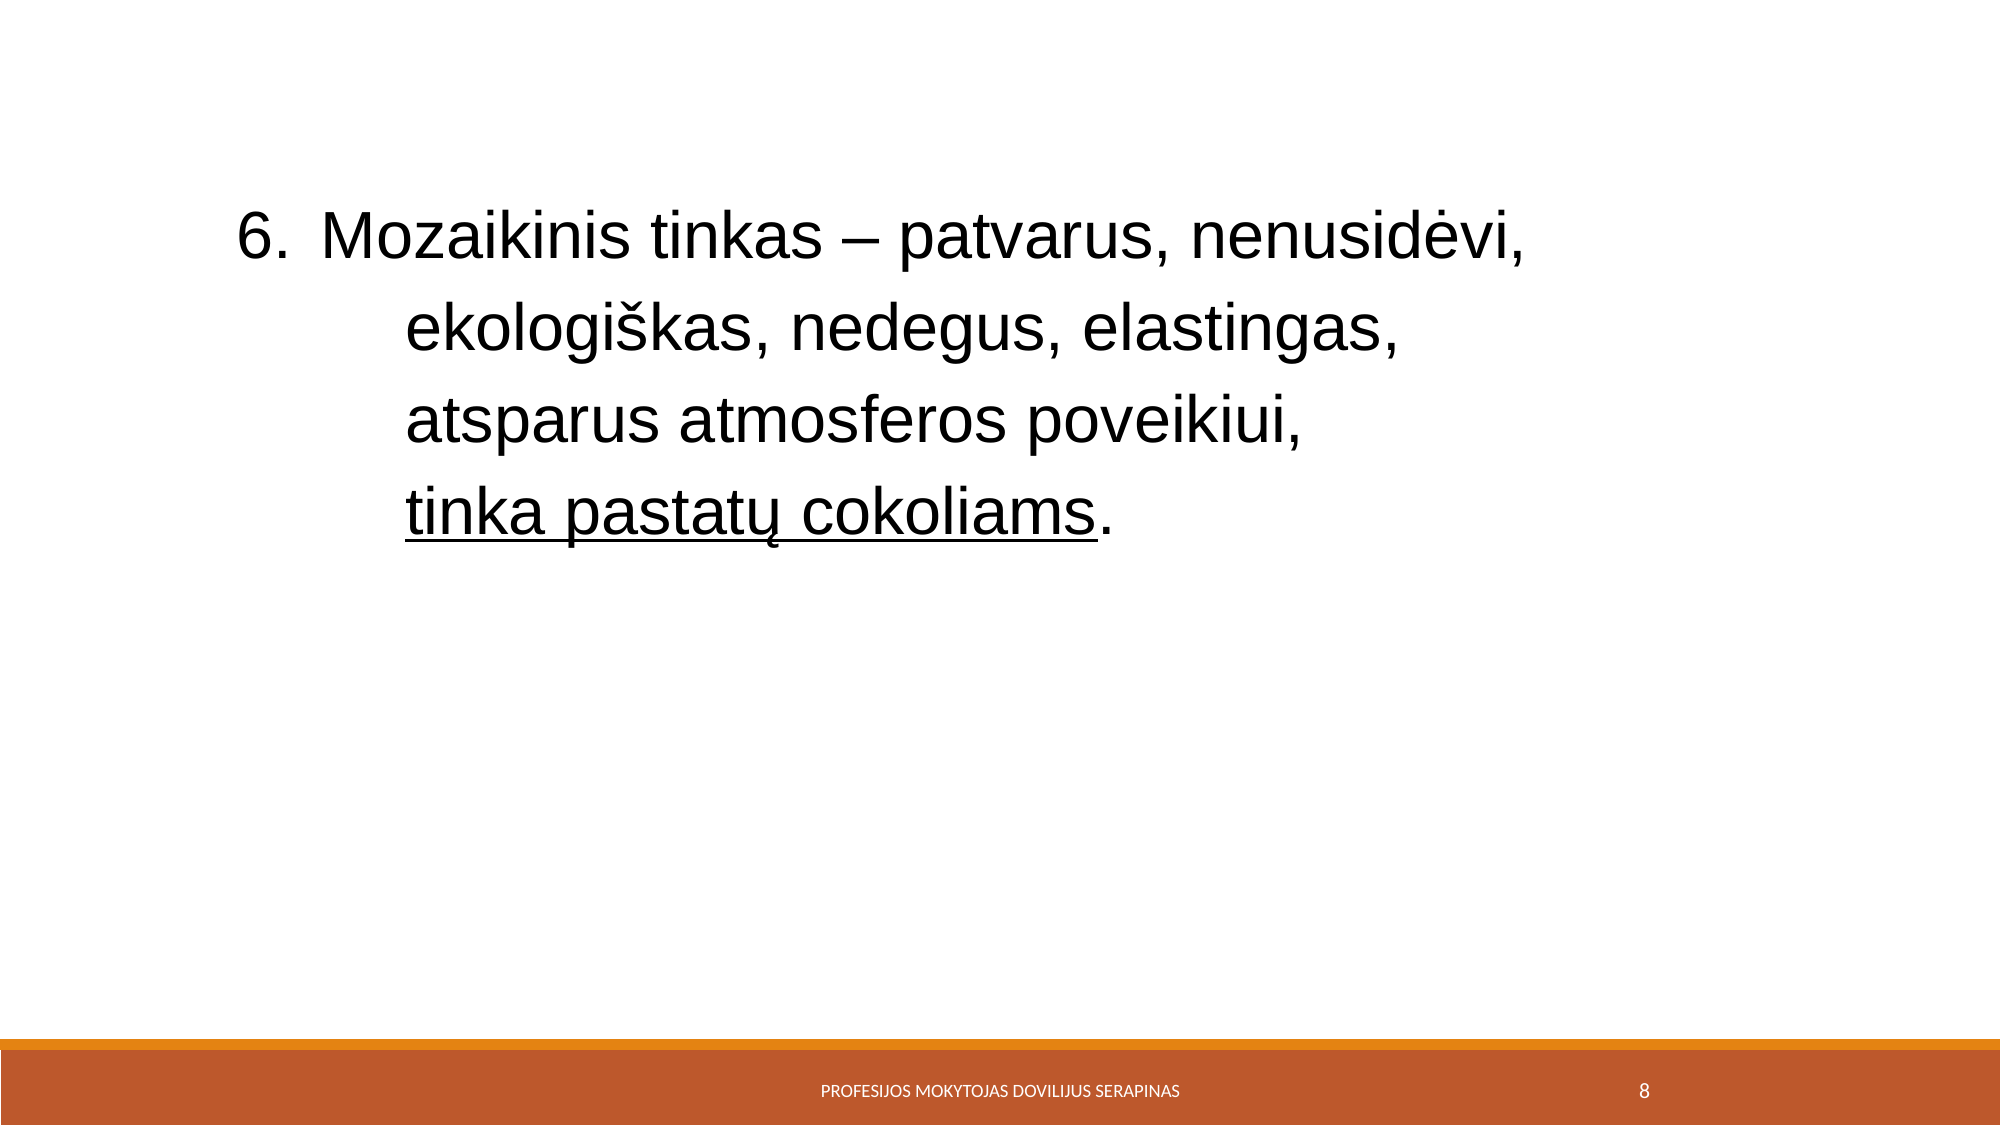

Mozaikinis tinkas – patvarus, nenusidėvi, ekologiškas, nedegus, elastingas, atsparus atmosferos poveikiui,
tinka pastatų cokoliams.
Profesijos Mokytojas Dovilijus Serapinas